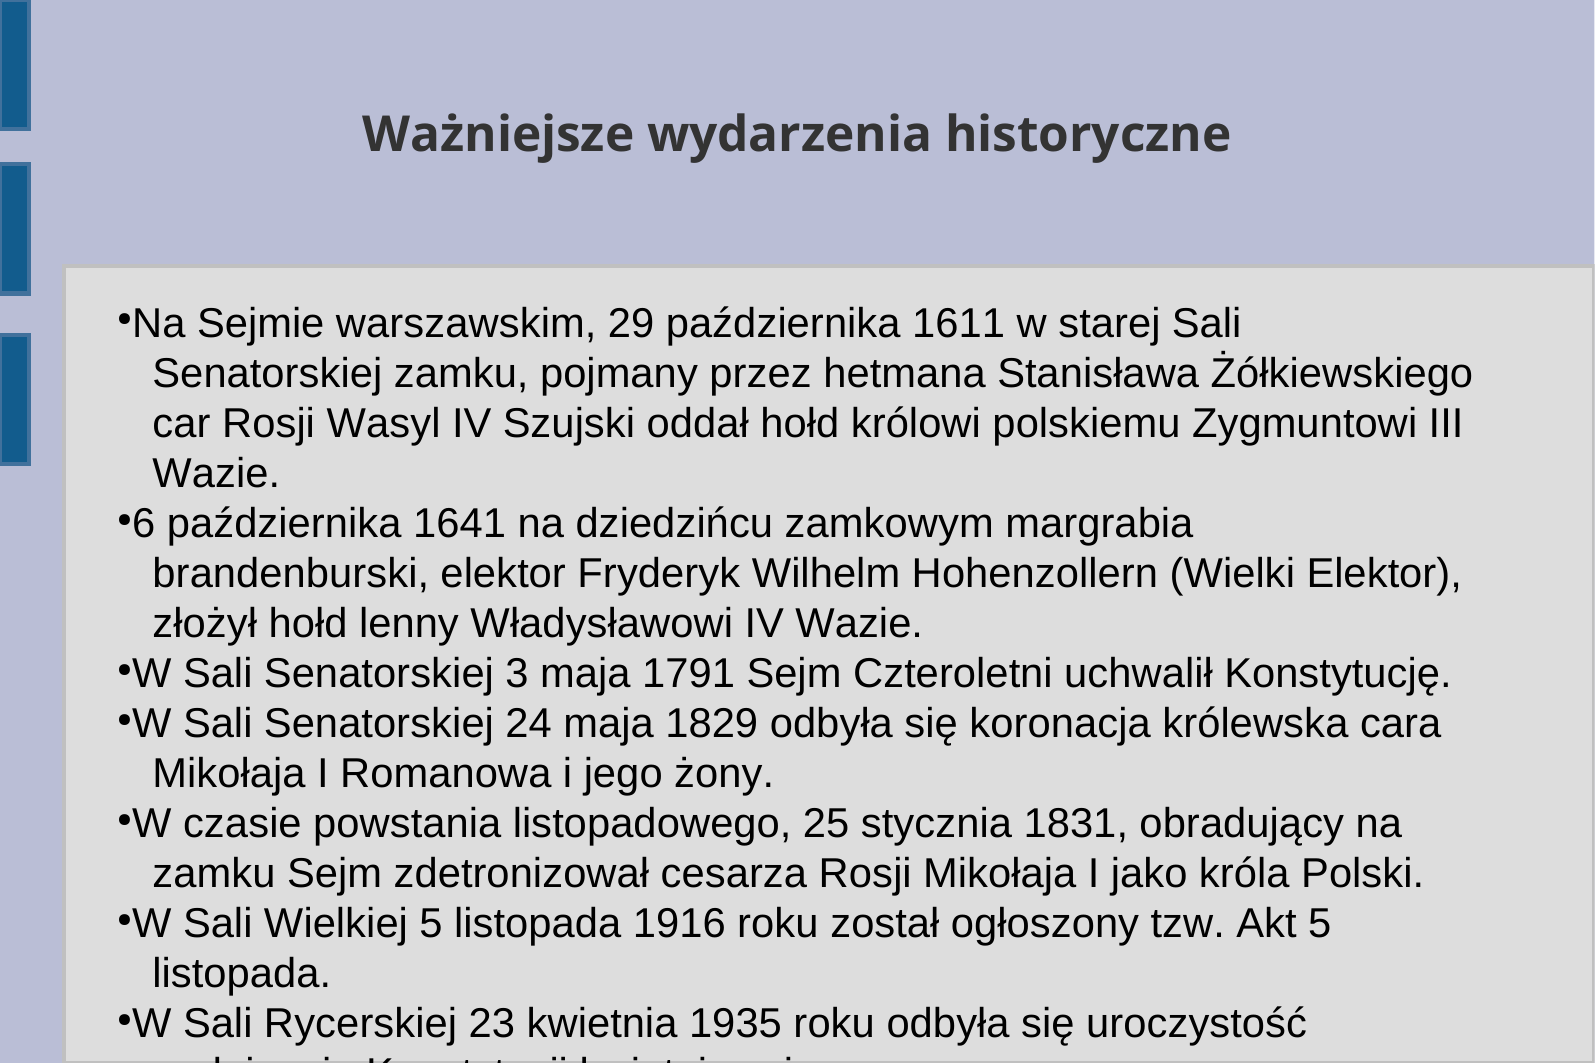

# Ważniejsze wydarzenia historyczne
Na Sejmie warszawskim, 29 października 1611 w starej Sali Senatorskiej zamku, pojmany przez hetmana Stanisława Żółkiewskiego car Rosji Wasyl IV Szujski oddał hołd królowi polskiemu Zygmuntowi III Wazie.
6 października 1641 na dziedzińcu zamkowym margrabia brandenburski, elektor Fryderyk Wilhelm Hohenzollern (Wielki Elektor), złożył hołd lenny Władysławowi IV Wazie.
W Sali Senatorskiej 3 maja 1791 Sejm Czteroletni uchwalił Konstytucję.
W Sali Senatorskiej 24 maja 1829 odbyła się koronacja królewska cara Mikołaja I Romanowa i jego żony.
W czasie powstania listopadowego, 25 stycznia 1831, obradujący na zamku Sejm zdetronizował cesarza Rosji Mikołaja I jako króla Polski.
W Sali Wielkiej 5 listopada 1916 roku został ogłoszony tzw. Akt 5 listopada.
W Sali Rycerskiej 23 kwietnia 1935 roku odbyła się uroczystość podpisania Konstytucji kwietniowej.